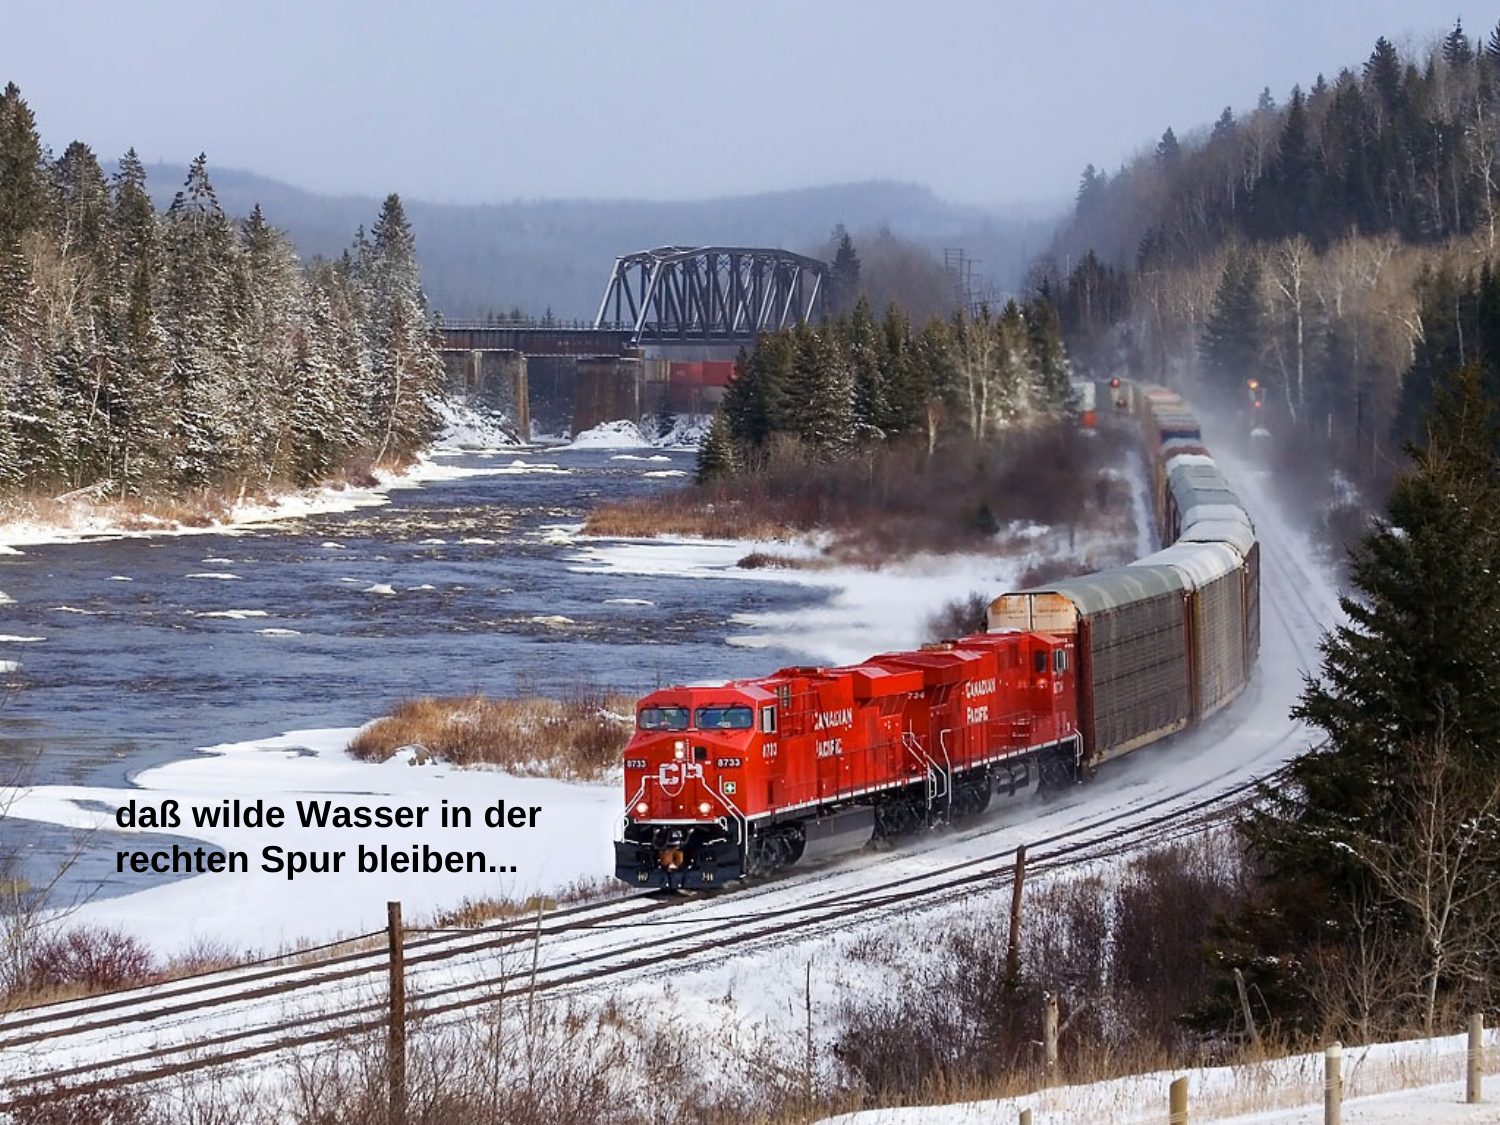

#
daß wilde Wasser in der rechten Spur bleiben...